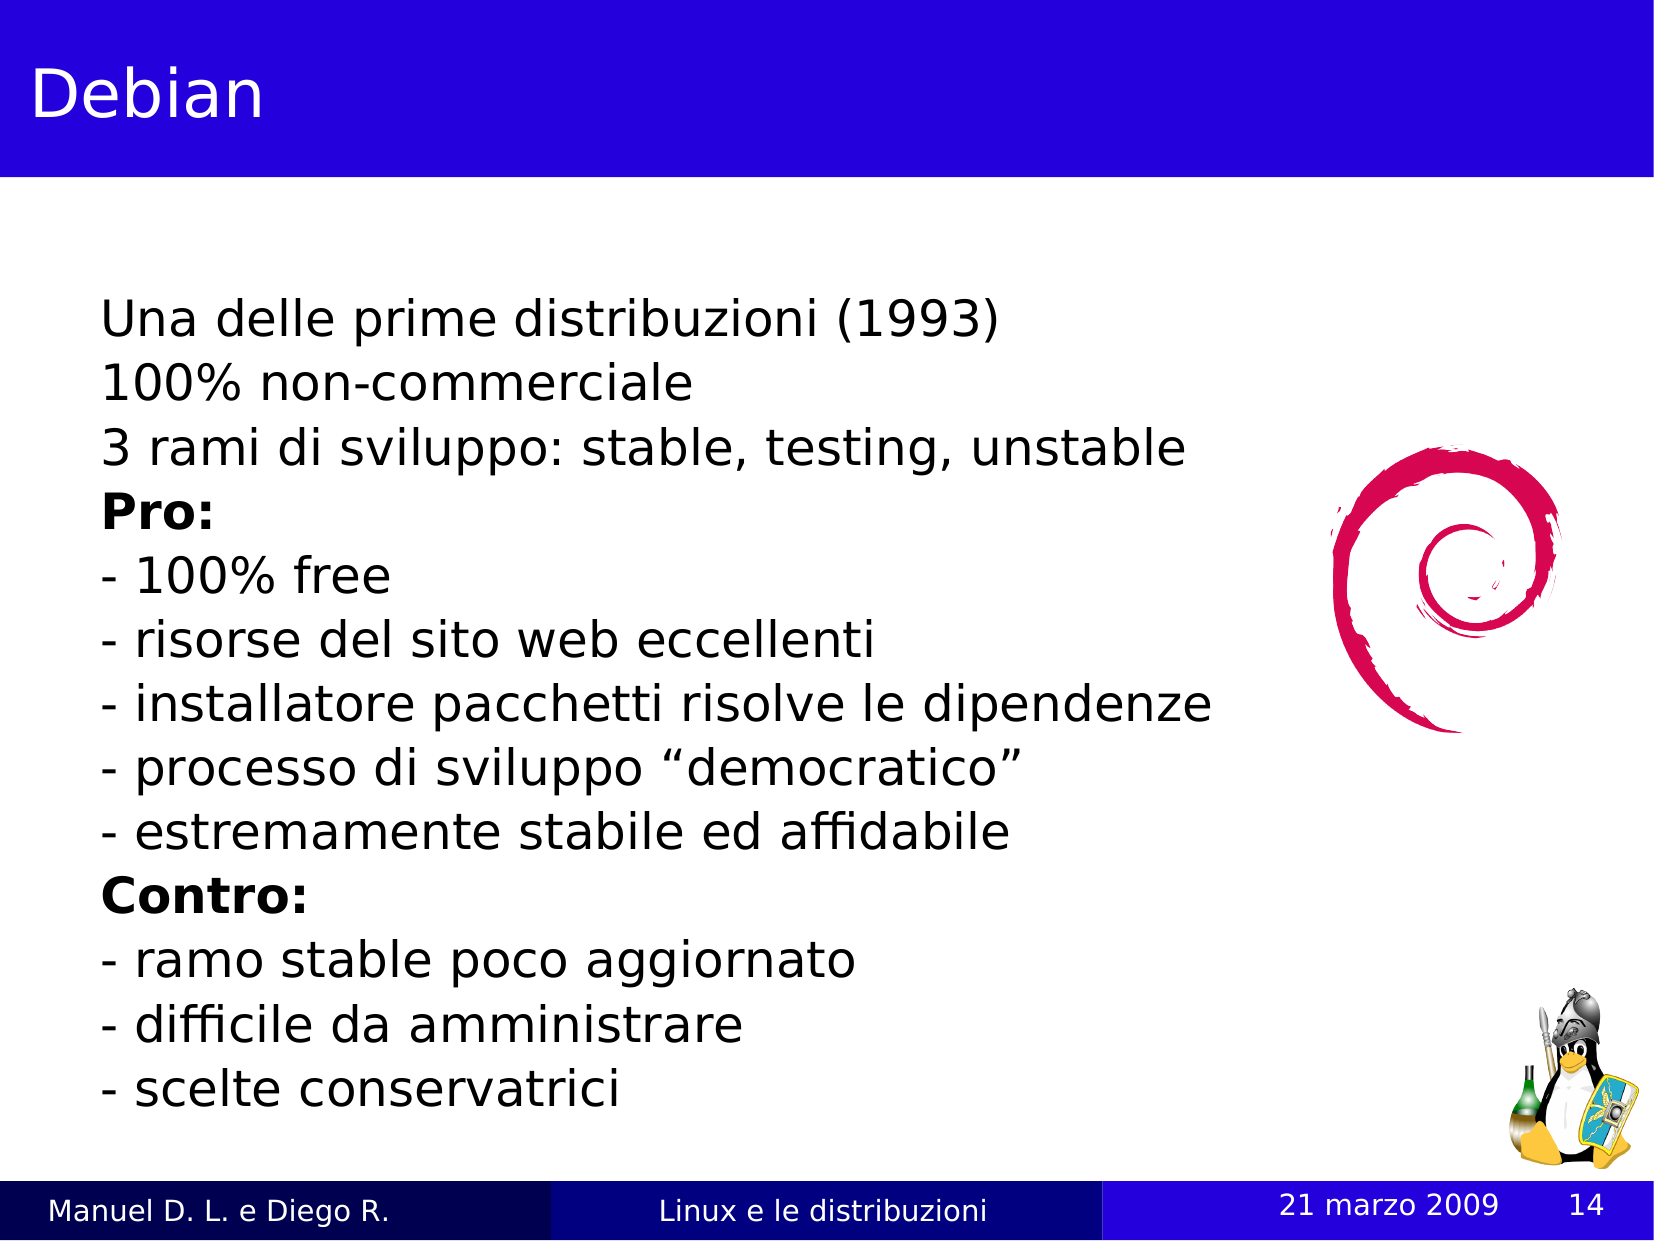

# Debian
Una delle prime distribuzioni (1993)
100% non-commerciale
3 rami di sviluppo: stable, testing, unstable
Pro:
- 100% free
- risorse del sito web eccellenti
- installatore pacchetti risolve le dipendenze
- processo di sviluppo “democratico”
- estremamente stabile ed affidabile
Contro:
- ramo stable poco aggiornato
- difficile da amministrare
- scelte conservatrici